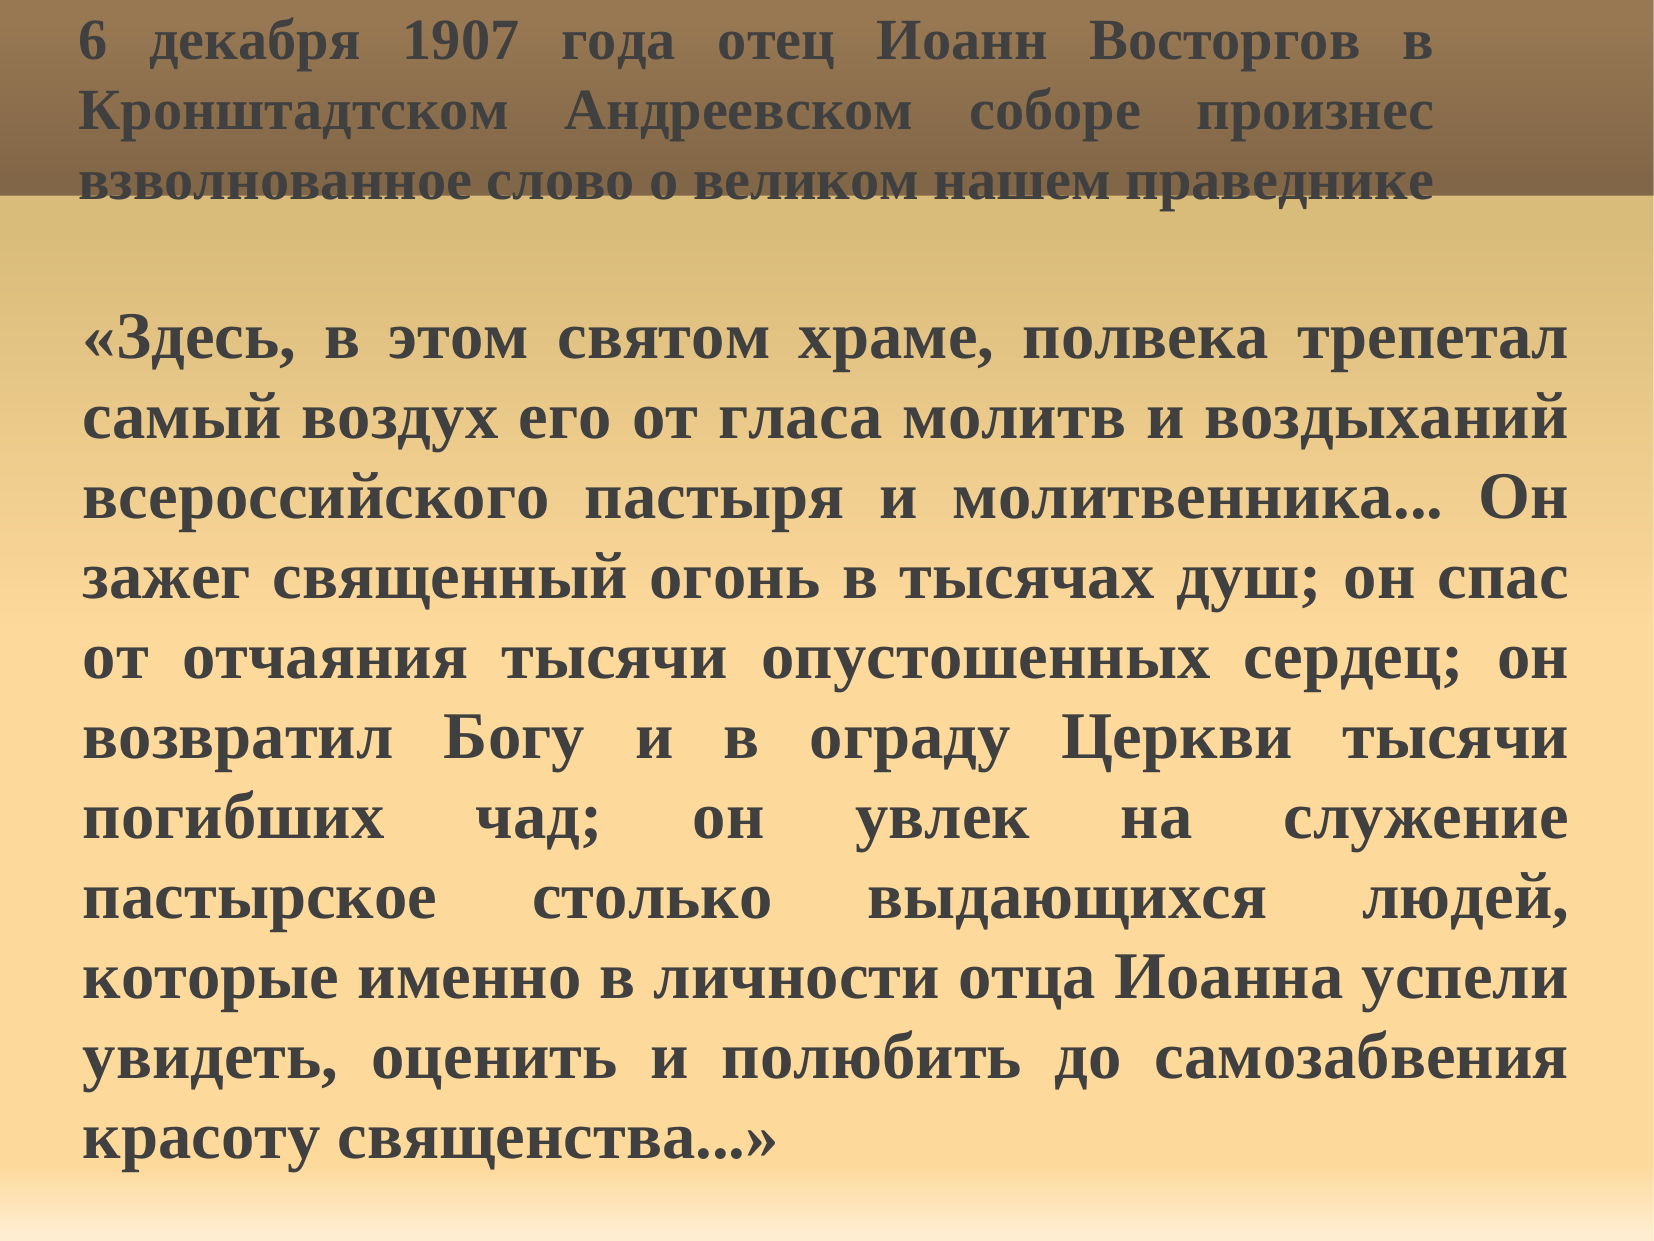

# 6 декабря 1907 года отец Иоанн Восторгов в Кронштадтском Андреевском соборе произнес взволнованное слово о великом нашем праведнике
«Здесь, в этом святом храме, полвека трепетал самый воздух его от гласа молитв и воздыханий всероссийского пастыря и молитвенника... Он зажег священный огонь в тысячах душ; он спас от отчаяния тысячи опустошенных сердец; он возвратил Богу и в ограду Церкви тысячи погибших чад; он увлек на служение пастырское столько выдающихся людей, которые именно в личности отца Иоанна успели увидеть, оценить и полюбить до самозабвения красоту священства...»